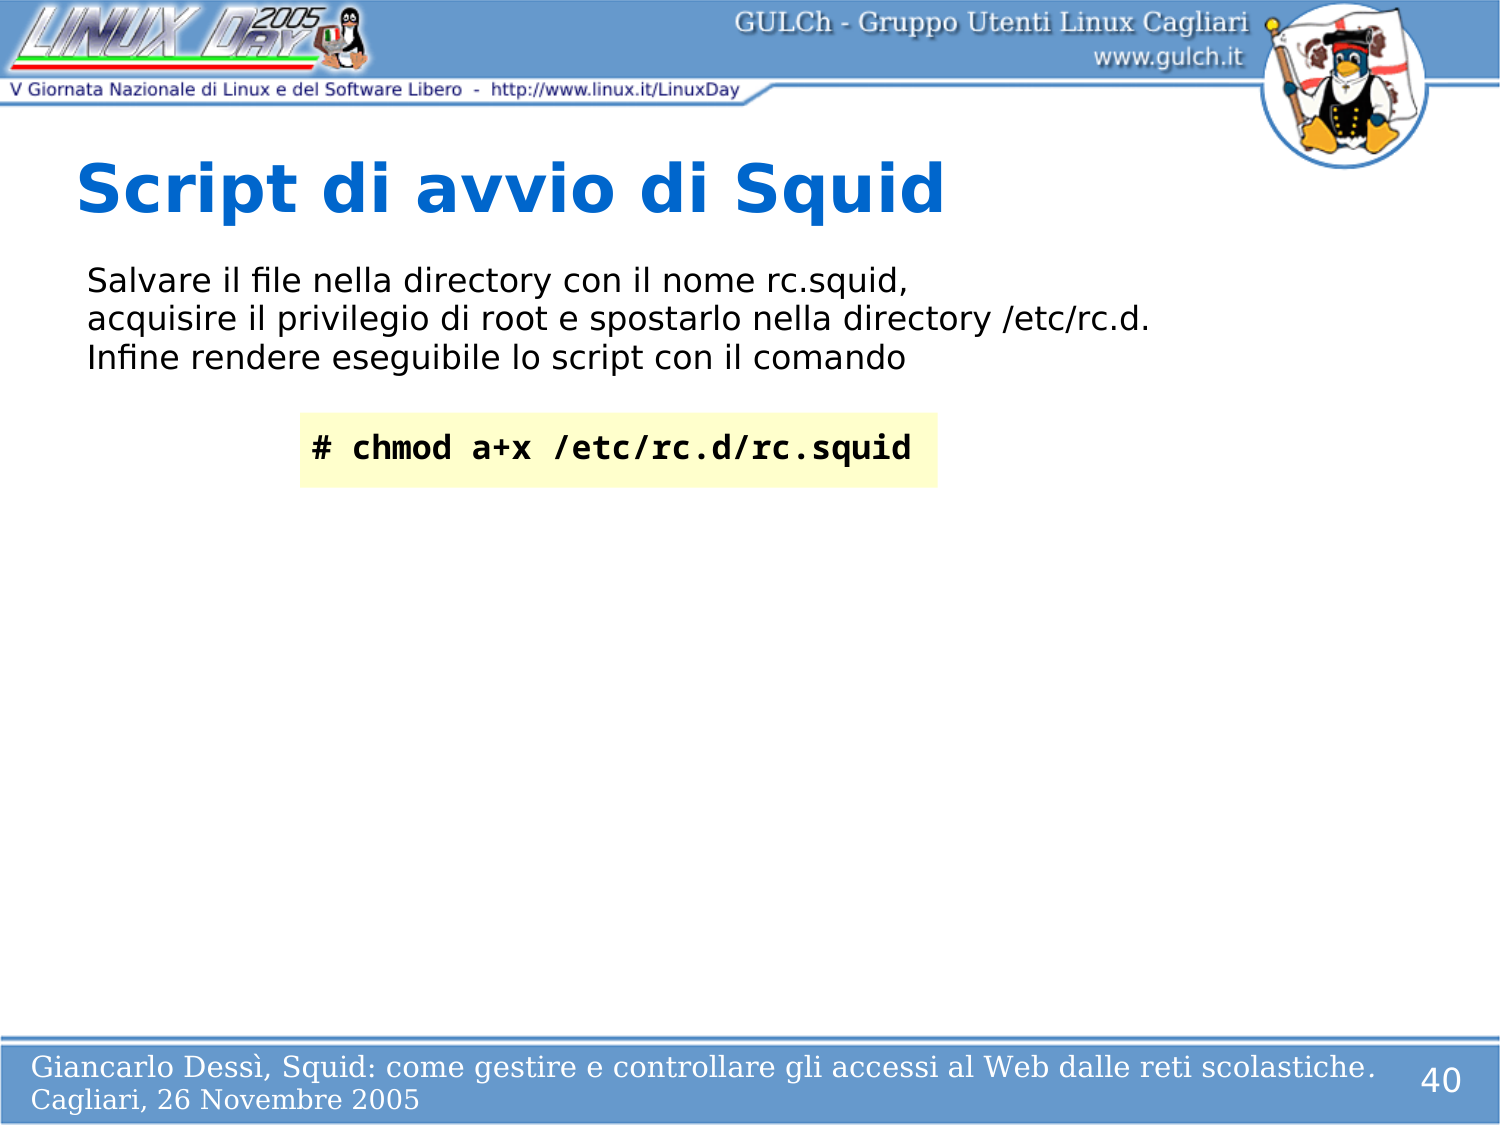

Script di avvio di Squid
Salvare il file nella directory con il nome rc.squid,
acquisire il privilegio di root e spostarlo nella directory /etc/rc.d.
Infine rendere eseguibile lo script con il comando
# chmod a+x /etc/rc.d/rc.squid